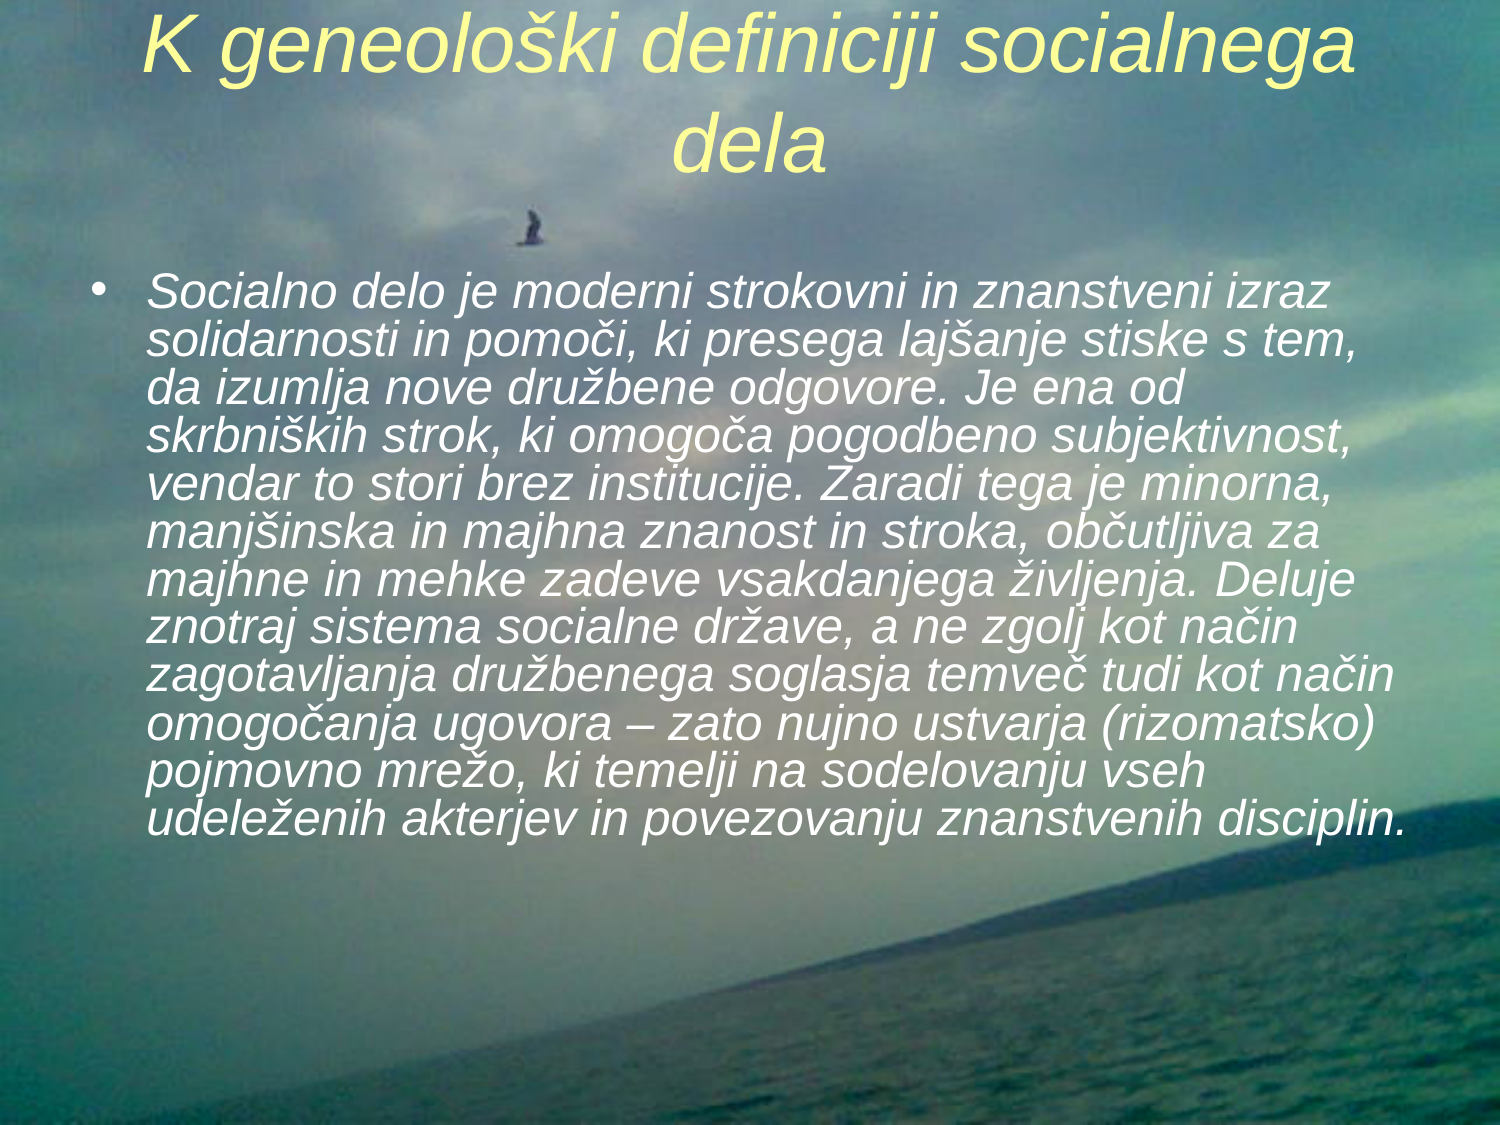

# K geneološki definiciji socialnega dela
Socialno delo je moderni strokovni in znanstveni izraz solidarnosti in pomoči, ki presega lajšanje stiske s tem, da izumlja nove družbene odgovore. Je ena od skrbniških strok, ki omogoča pogodbeno subjektivnost, vendar to stori brez institucije. Zaradi tega je minorna, manjšinska in majhna znanost in stroka, občutljiva za majhne in mehke zadeve vsakdanjega življenja. Deluje znotraj sistema socialne države, a ne zgolj kot način zagotavljanja družbenega soglasja temveč tudi kot način omogočanja ugovora – zato nujno ustvarja (rizomatsko) pojmovno mrežo, ki temelji na sodelovanju vseh udeleženih akterjev in povezovanju znanstvenih disciplin.